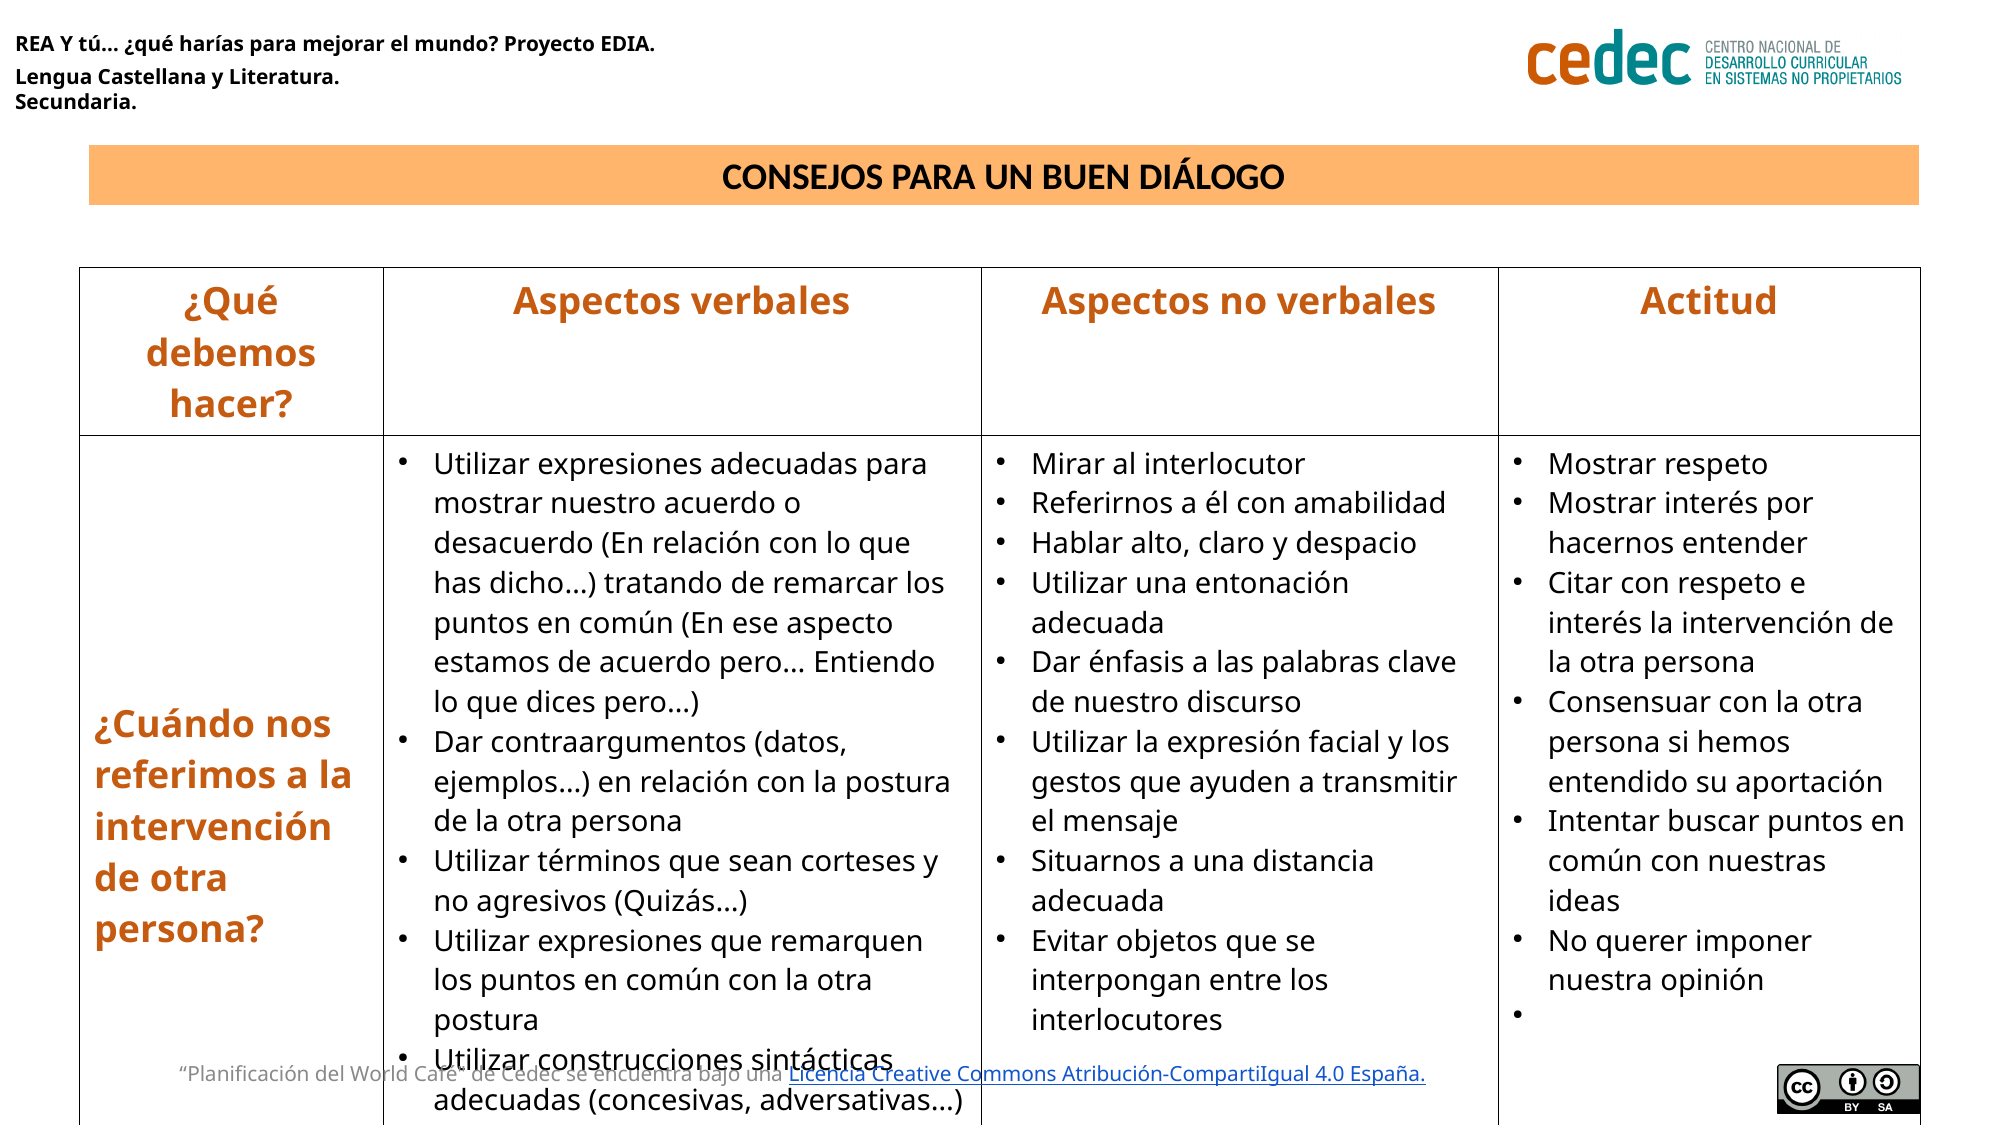

REA Y tú… ¿qué harías para mejorar el mundo? Proyecto EDIA.
Lengua Castellana y Literatura. Secundaria.
CONSEJOS PARA UN BUEN DIÁLOGO
| ¿Qué debemos hacer? | Aspectos verbales | Aspectos no verbales | Actitud |
| --- | --- | --- | --- |
| ¿Cuándo nos referimos a la intervención de otra persona? | Utilizar expresiones adecuadas para mostrar nuestro acuerdo o desacuerdo (En relación con lo que has dicho…) tratando de remarcar los puntos en común (En ese aspecto estamos de acuerdo pero… Entiendo lo que dices pero…) Dar contraargumentos (datos, ejemplos…) en relación con la postura de la otra persona Utilizar términos que sean corteses y no agresivos (Quizás…) Utilizar expresiones que remarquen los puntos en común con la otra postura Utilizar construcciones sintácticas adecuadas (concesivas, adversativas…) | Mirar al interlocutor Referirnos a él con amabilidad Hablar alto, claro y despacio Utilizar una entonación adecuada Dar énfasis a las palabras clave de nuestro discurso Utilizar la expresión facial y los gestos que ayuden a transmitir el mensaje Situarnos a una distancia adecuada Evitar objetos que se interpongan entre los interlocutores | Mostrar respeto Mostrar interés por hacernos entender Citar con respeto e interés la intervención de la otra persona Consensuar con la otra persona si hemos entendido su aportación Intentar buscar puntos en común con nuestras ideas No querer imponer nuestra opinión |
 “Planificación del World Café" de Cedec se encuentra bajo una Licencia Creative Commons Atribución-CompartiIgual 4.0 España.